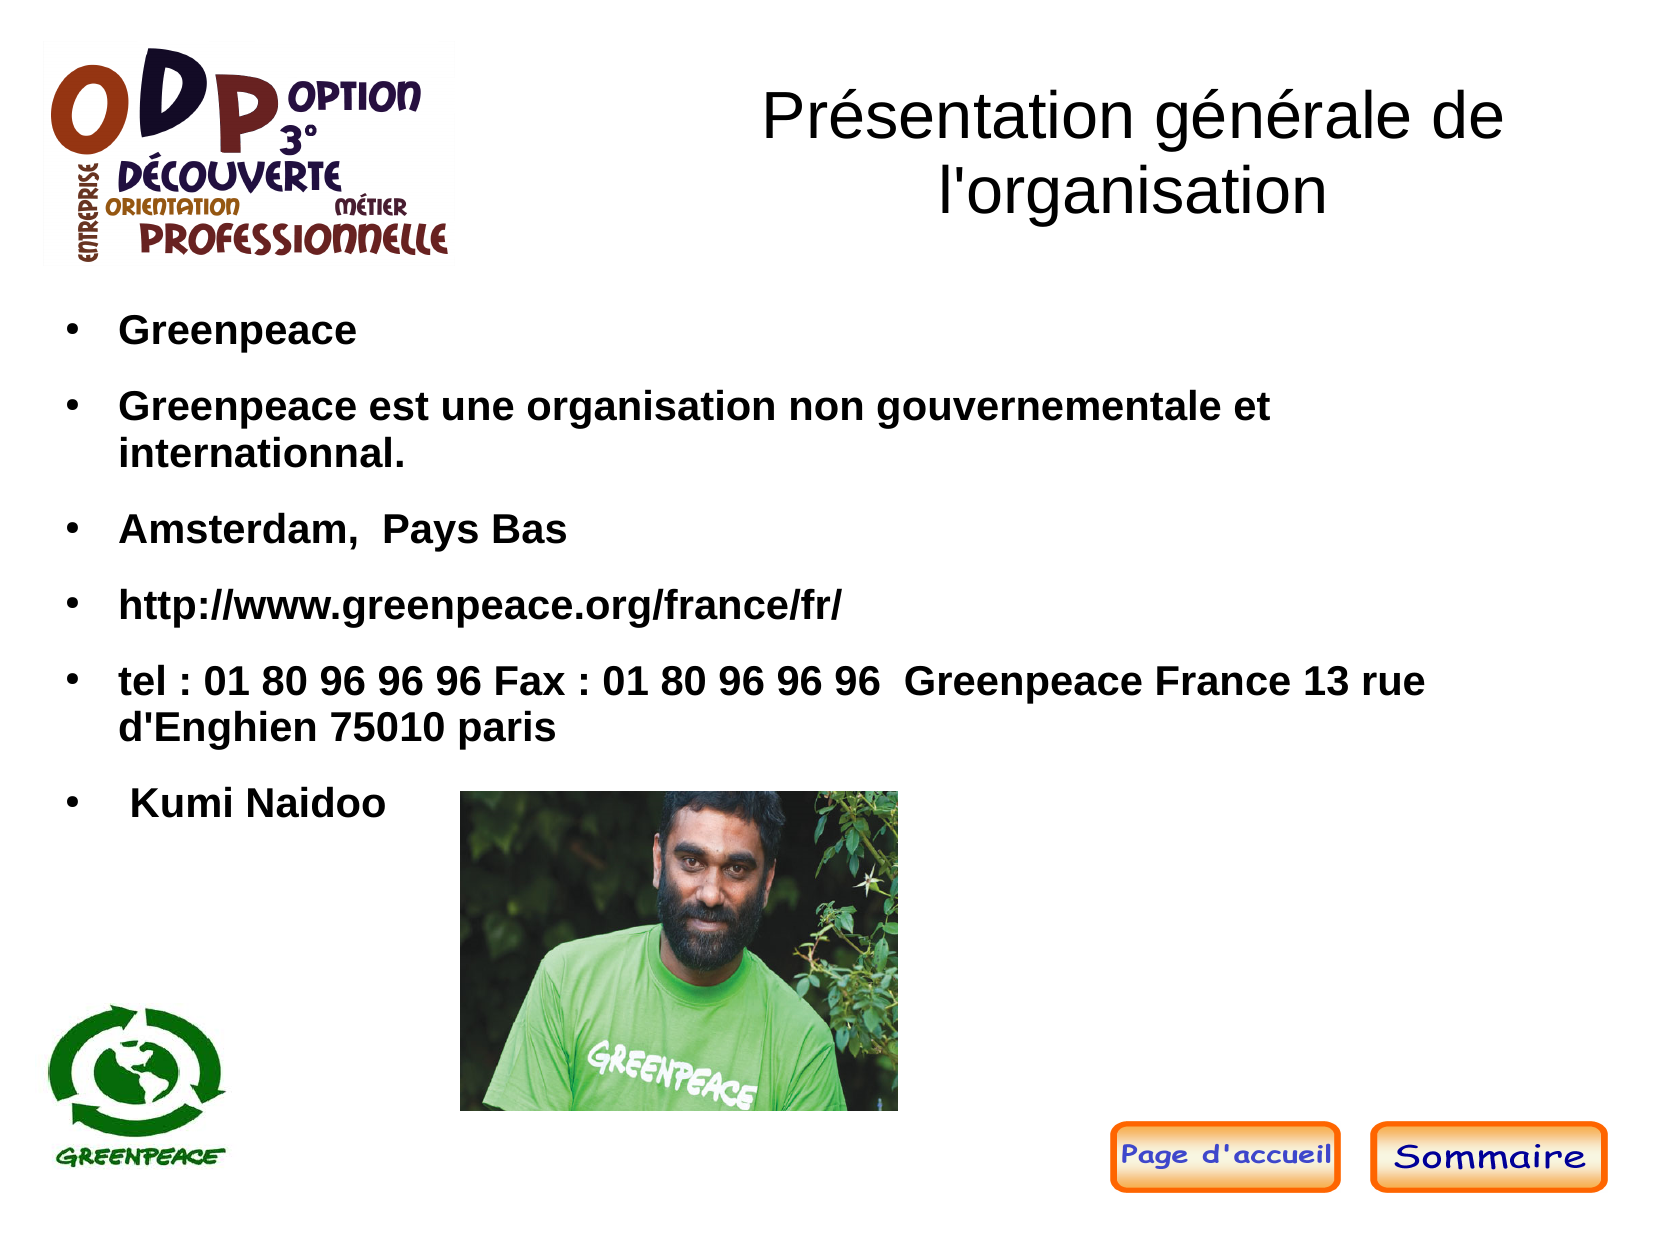

# Présentation générale de l'organisation
Greenpeace
Greenpeace est une organisation non gouvernementale et internationnal.
Amsterdam, Pays Bas
http://www.greenpeace.org/france/fr/
tel : 01 80 96 96 96 Fax : 01 80 96 96 96 Greenpeace France 13 rue d'Enghien 75010 paris
 Kumi Naidoo